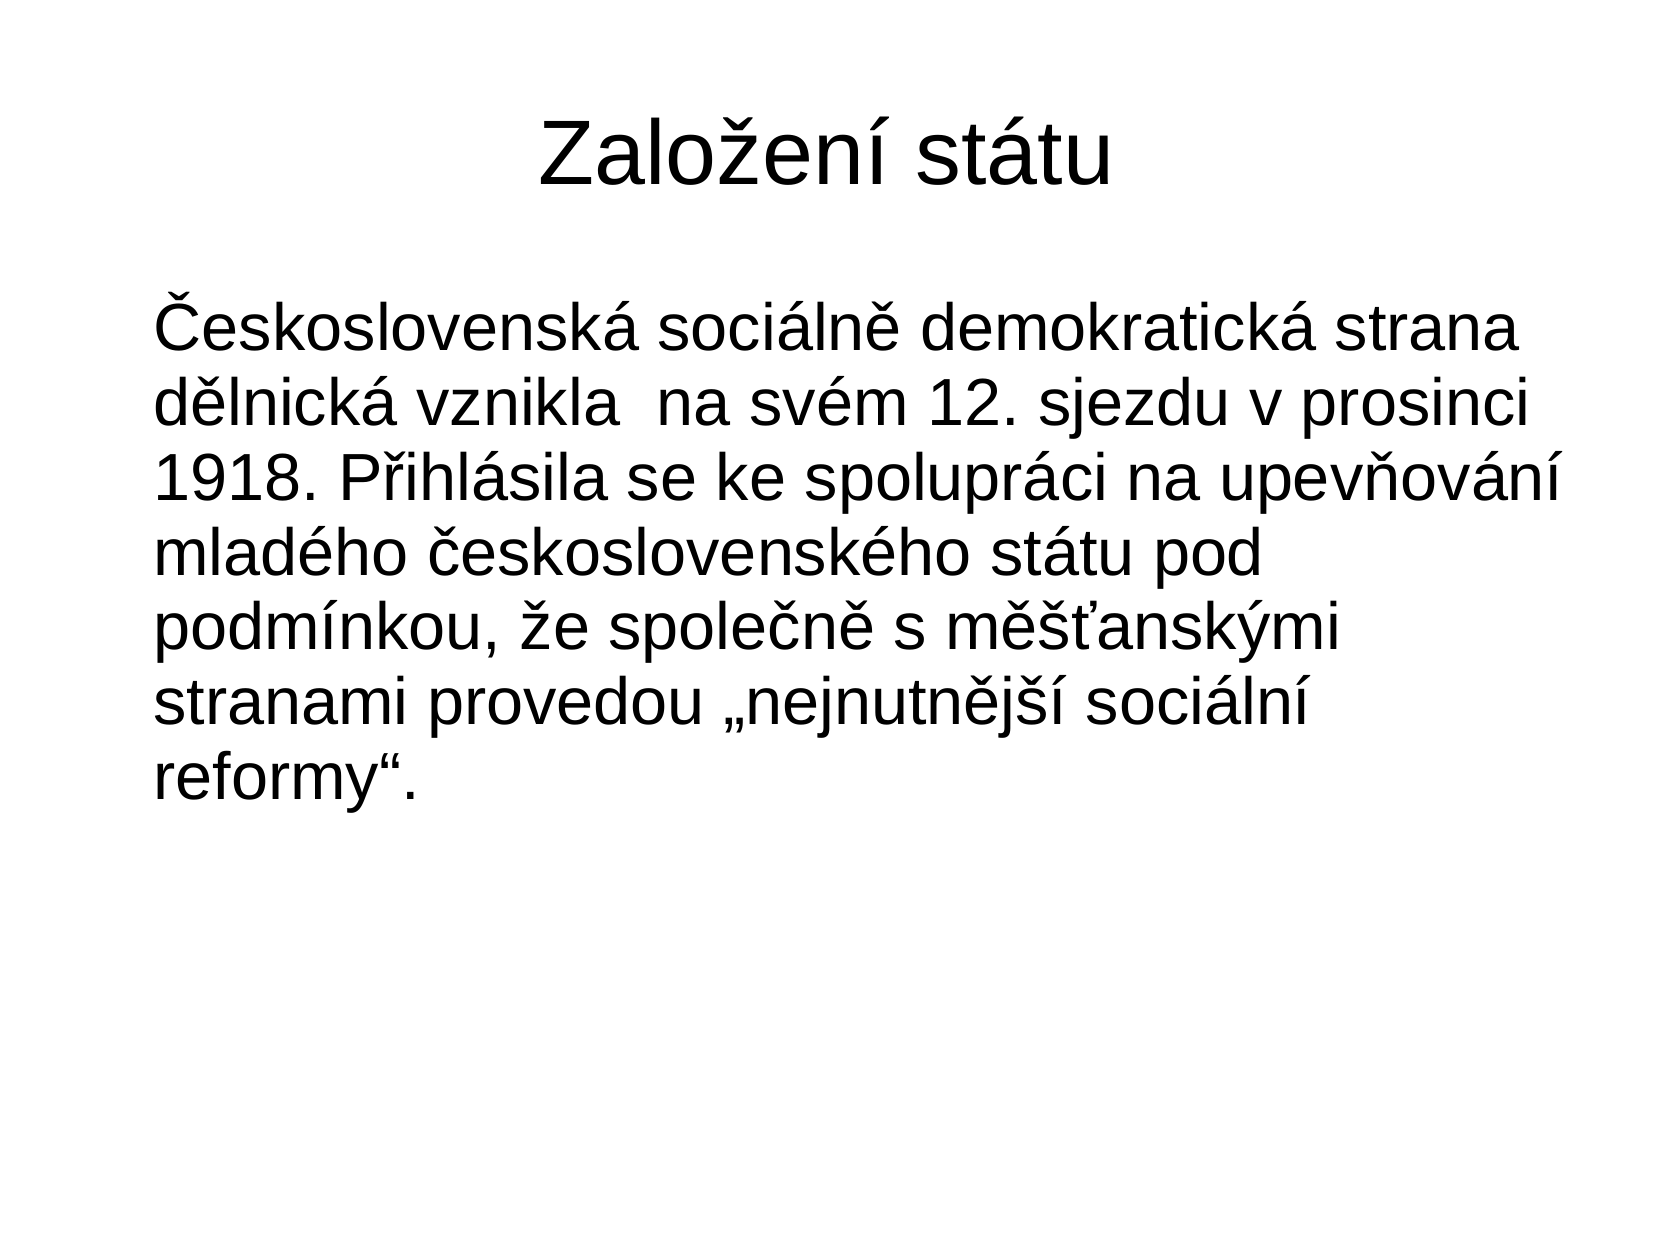

# Založení státu
Československá sociálně demokratická strana dělnická vznikla na svém 12. sjezdu v prosinci 1918. Přihlásila se ke spolupráci na upevňování mladého československého státu pod podmínkou, že společně s měšťanskými stranami provedou „nejnutnější sociální reformy“.